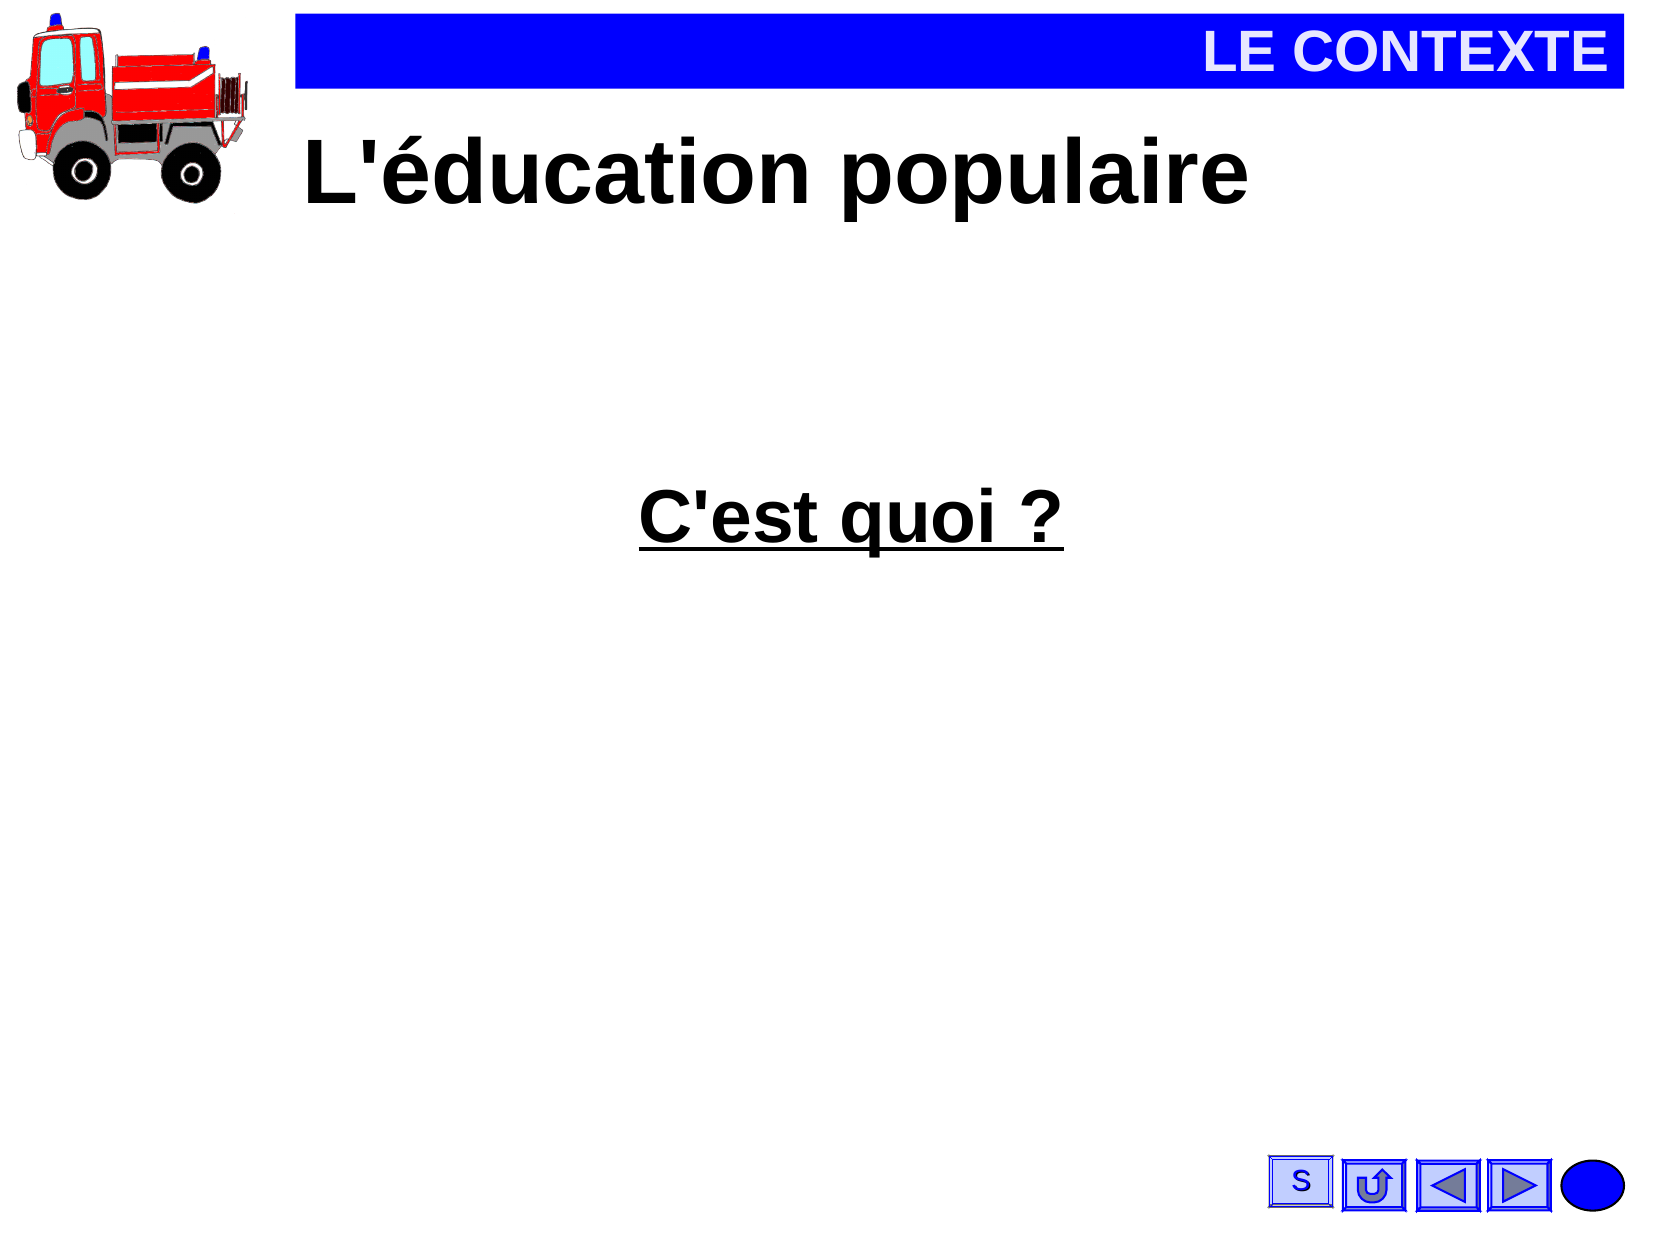

LE CONTEXTE
L'éducation populaire
# C'est quoi ?